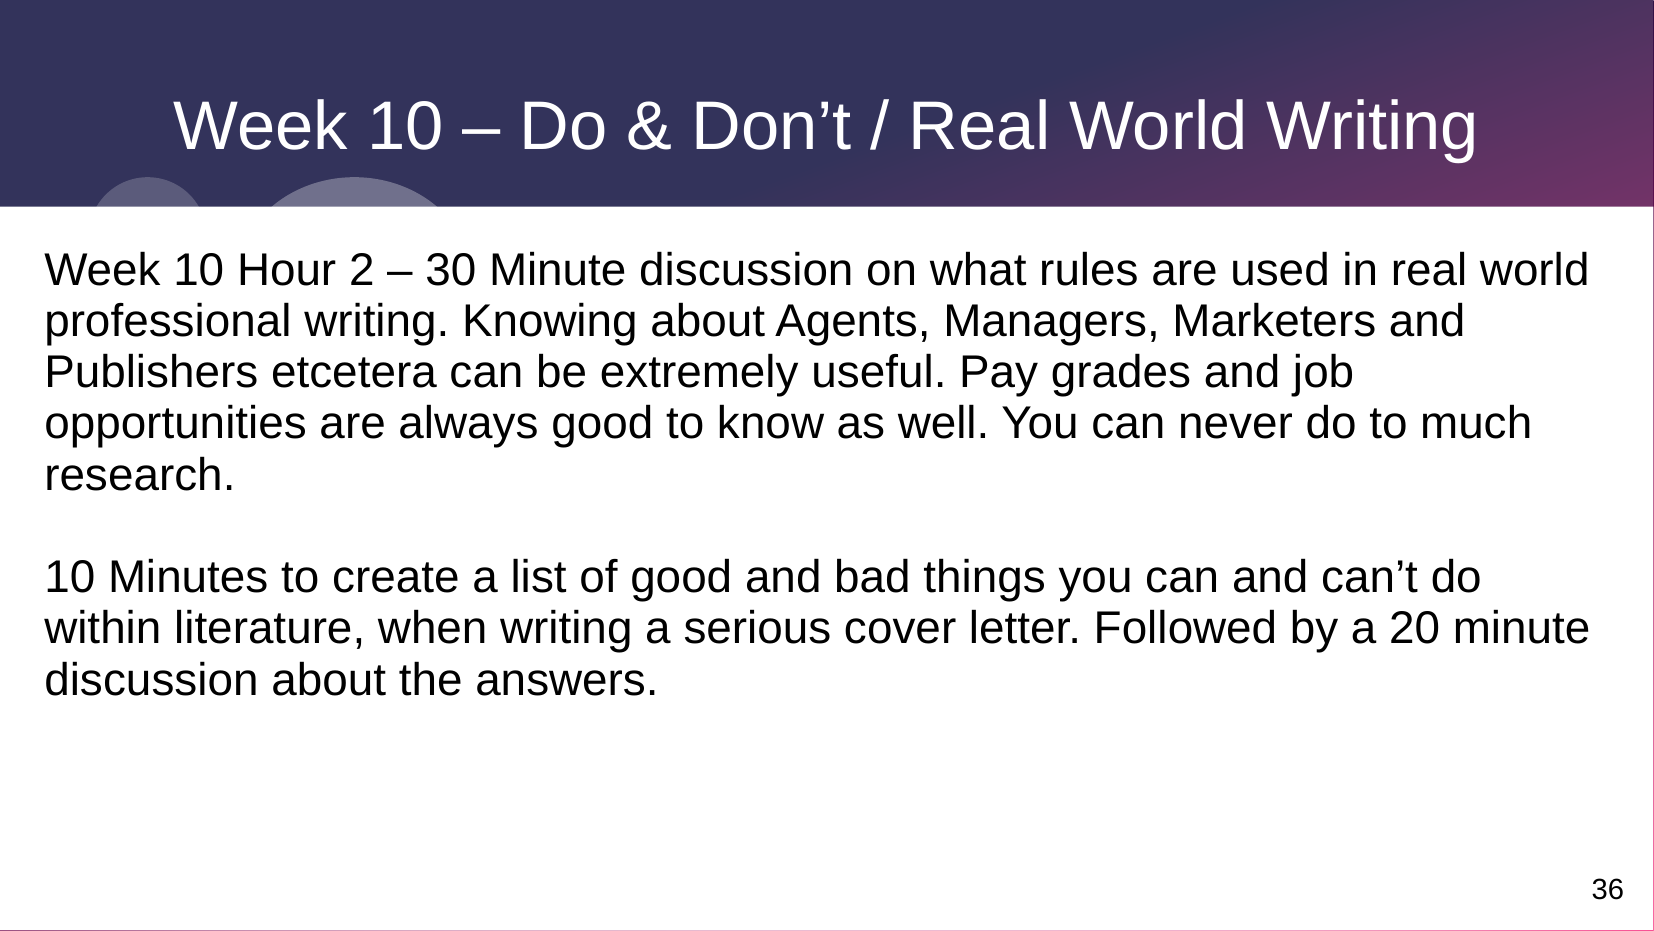

# Week 10 – Do & Don’t / Real World Writing
Week 10 Hour 2 – 30 Minute discussion on what rules are used in real world professional writing. Knowing about Agents, Managers, Marketers and Publishers etcetera can be extremely useful. Pay grades and job opportunities are always good to know as well. You can never do to much research.
10 Minutes to create a list of good and bad things you can and can’t do within literature, when writing a serious cover letter. Followed by a 20 minute discussion about the answers.
36